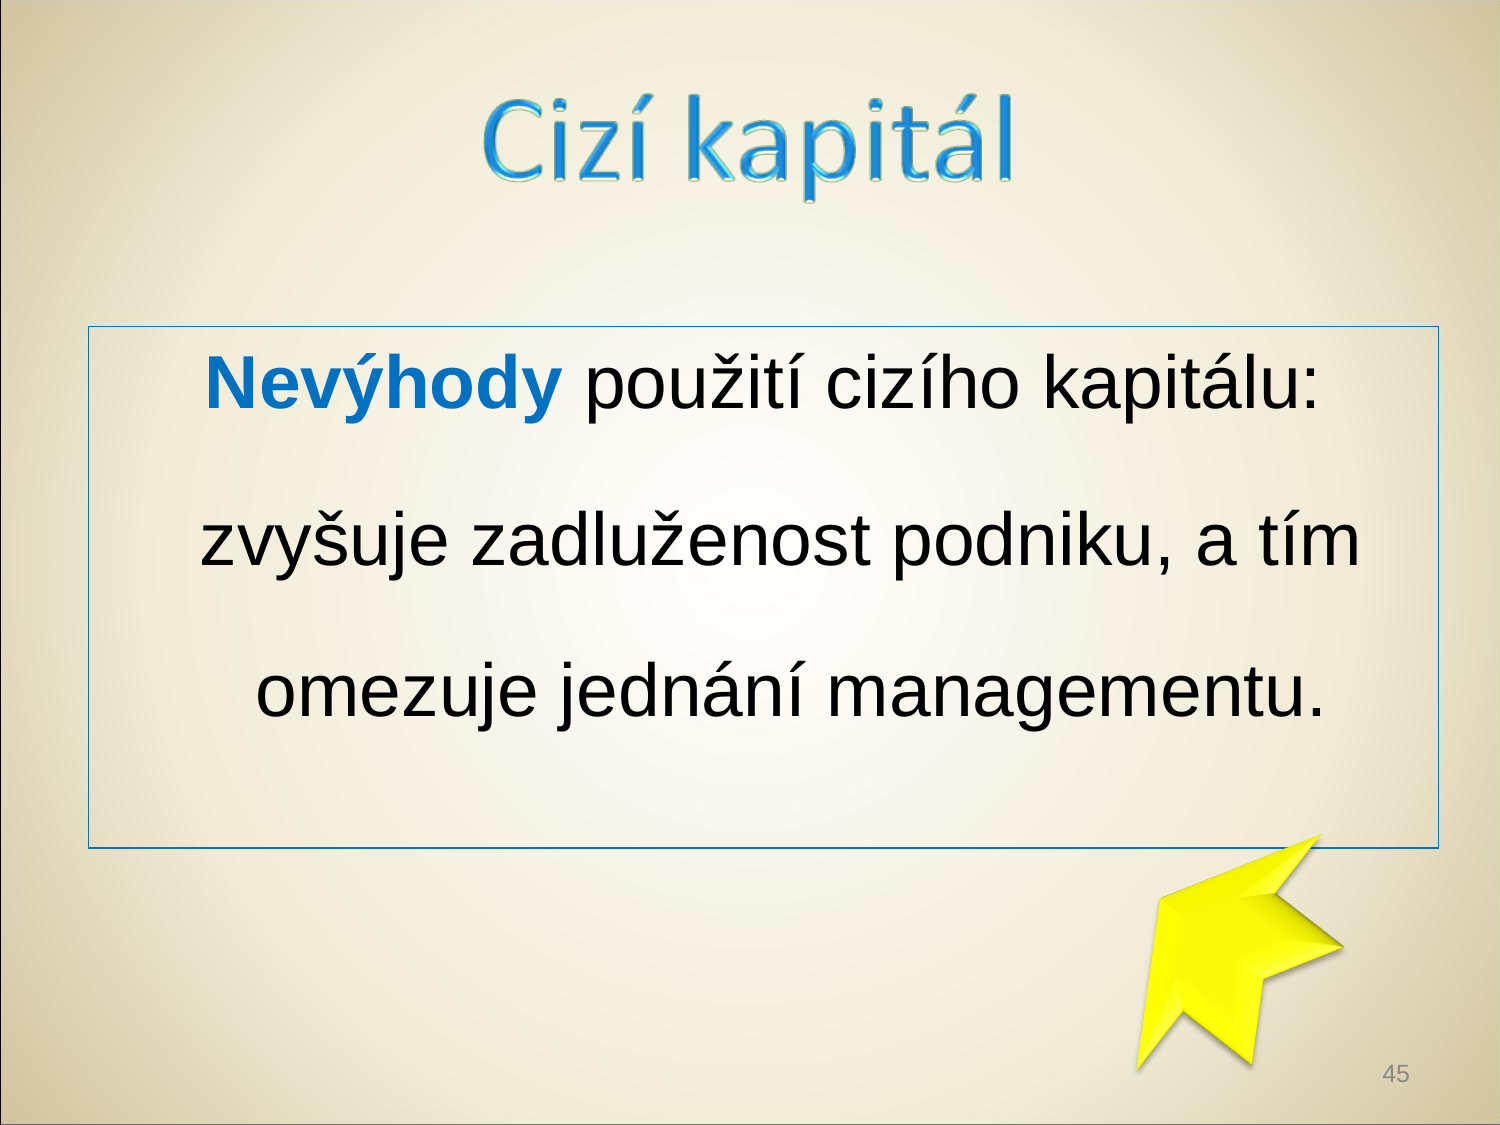

# Nevýhody použití cizího kapitálu:
	zvyšuje zadluženost podniku, a tím
	omezuje jednání managementu.